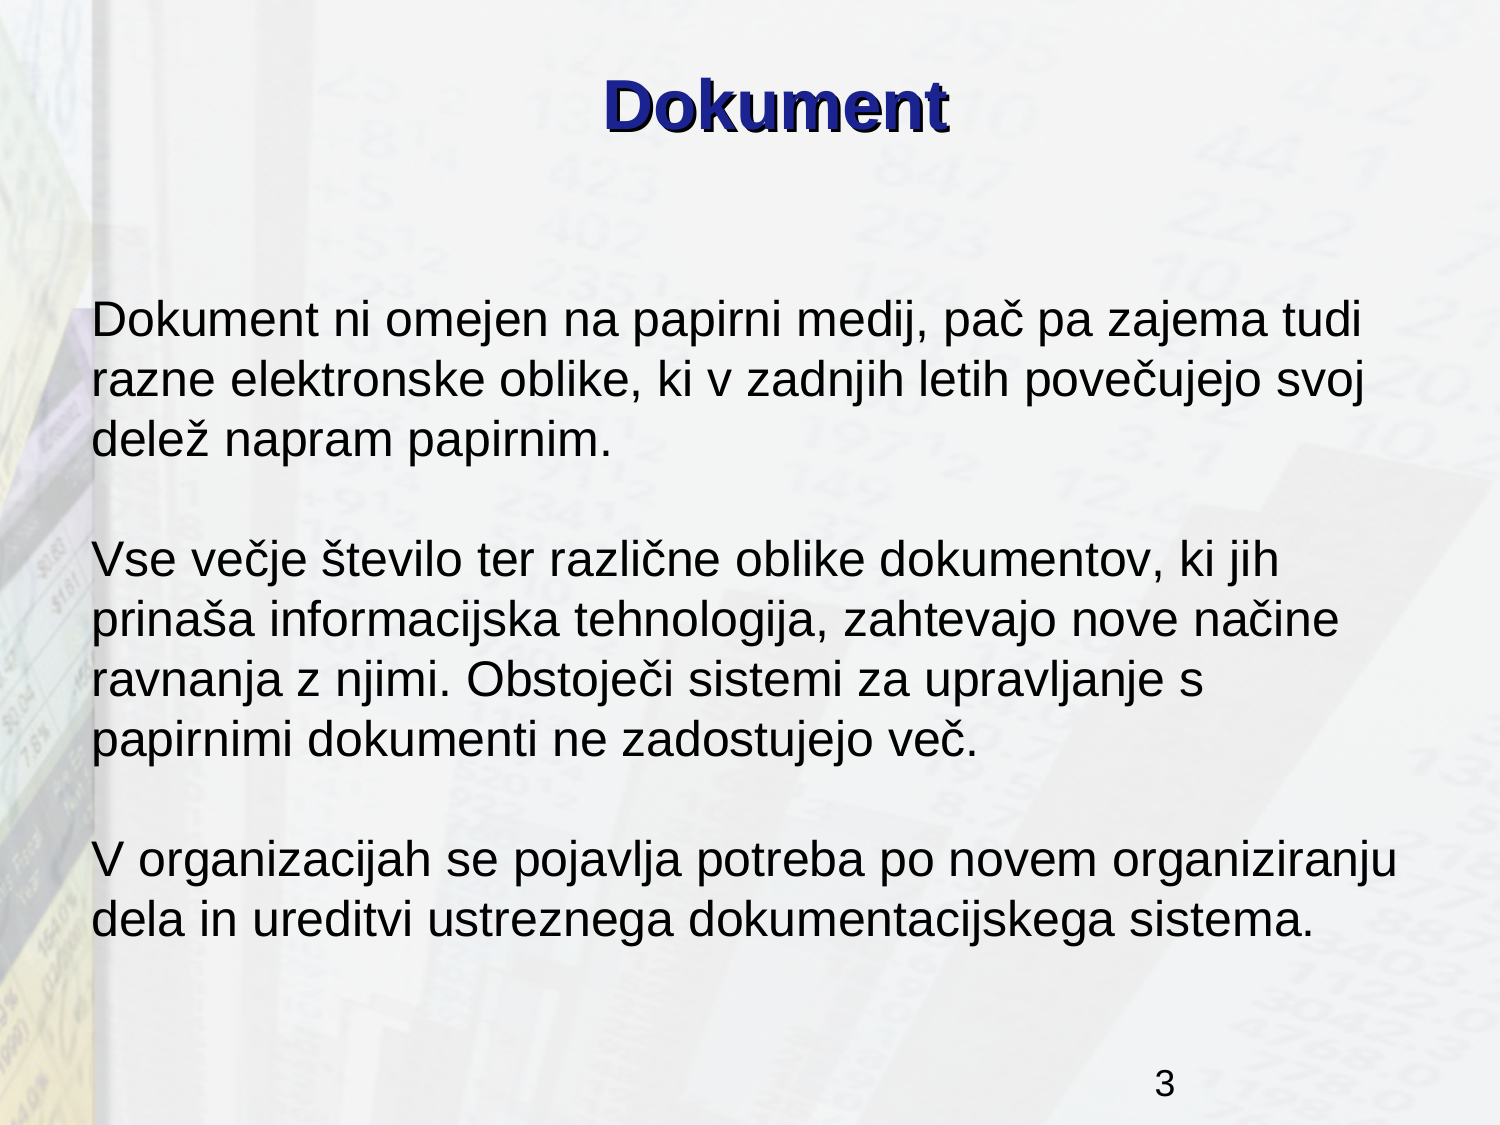

# Dokument
Dokument ni omejen na papirni medij, pač pa zajema tudi razne elektronske oblike, ki v zadnjih letih povečujejo svoj delež napram papirnim.
Vse večje število ter različne oblike dokumentov, ki jih prinaša informacijska tehnologija, zahtevajo nove načine ravnanja z njimi. Obstoječi sistemi za upravljanje s papirnimi dokumenti ne zadostujejo več.
V organizacijah se pojavlja potreba po novem organiziranju dela in ureditvi ustreznega dokumentacijskega sistema.
3